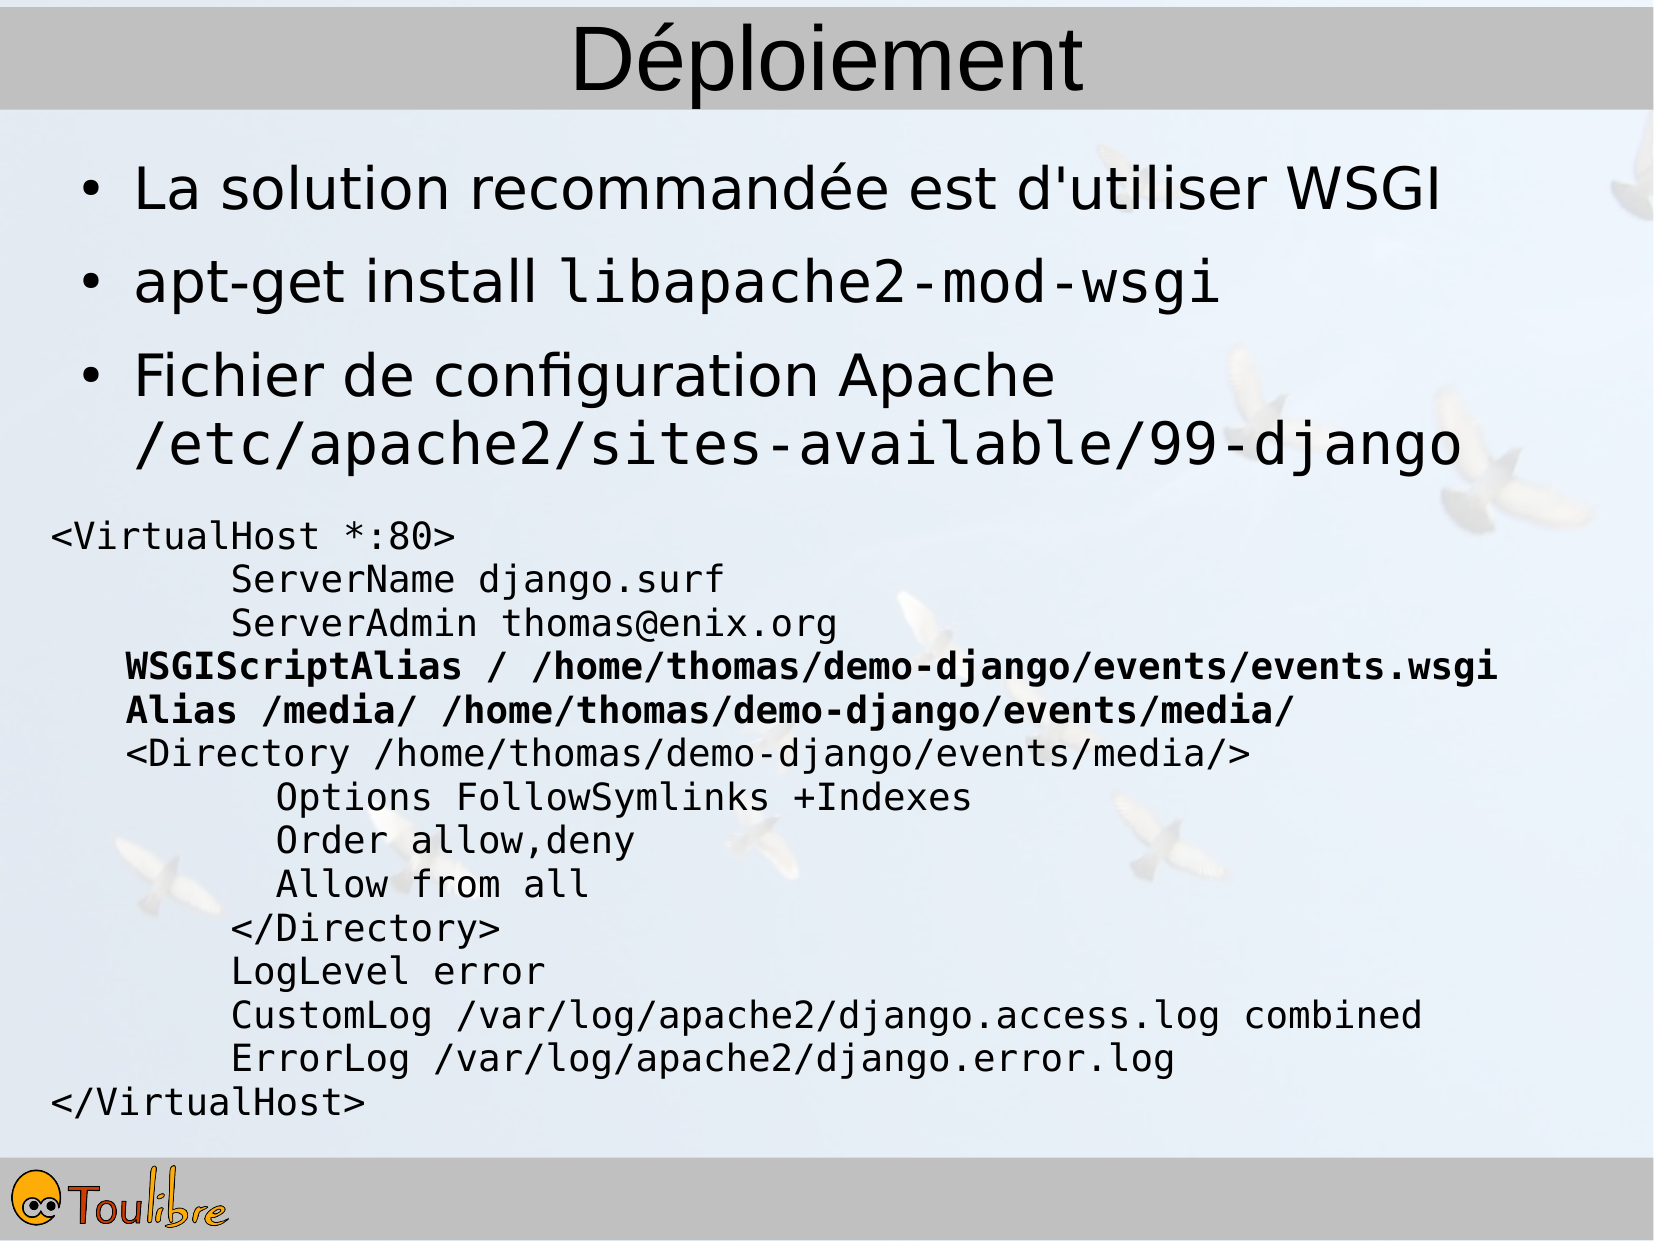

# Déploiement
La solution recommandée est d'utiliser WSGI
apt-get install libapache2-mod-wsgi
Fichier de configuration Apache
/etc/apache2/sites-available/99-django
<VirtualHost *:80>
 ServerName django.surf
 ServerAdmin thomas@enix.org
	WSGIScriptAlias / /home/thomas/demo-django/events/events.wsgi
	Alias /media/ /home/thomas/demo-django/events/media/
	<Directory /home/thomas/demo-django/events/media/>
 Options FollowSymlinks +Indexes
 Order allow,deny
 Allow from all
 </Directory>
 LogLevel error
 CustomLog /var/log/apache2/django.access.log combined
 ErrorLog /var/log/apache2/django.error.log
</VirtualHost>